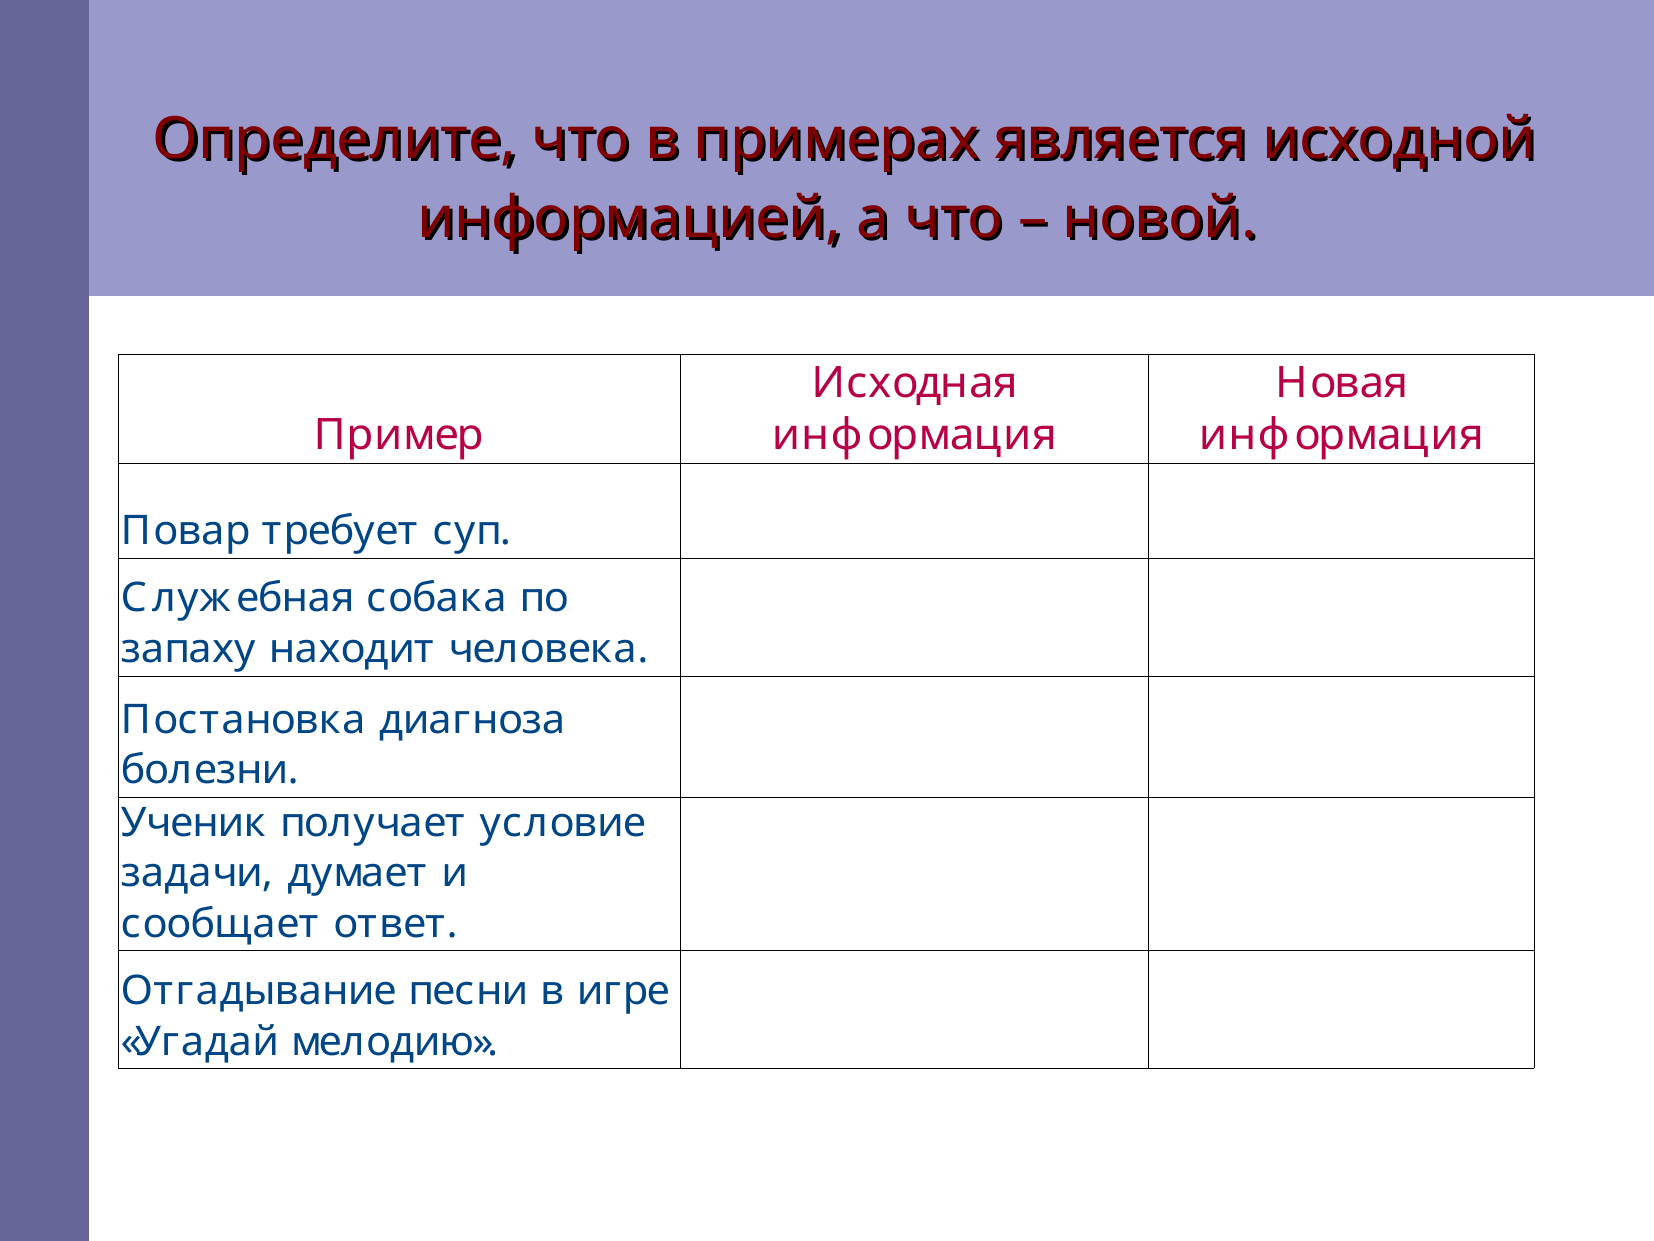

Определите, что в примерах является исходной информацией, а что – новой.